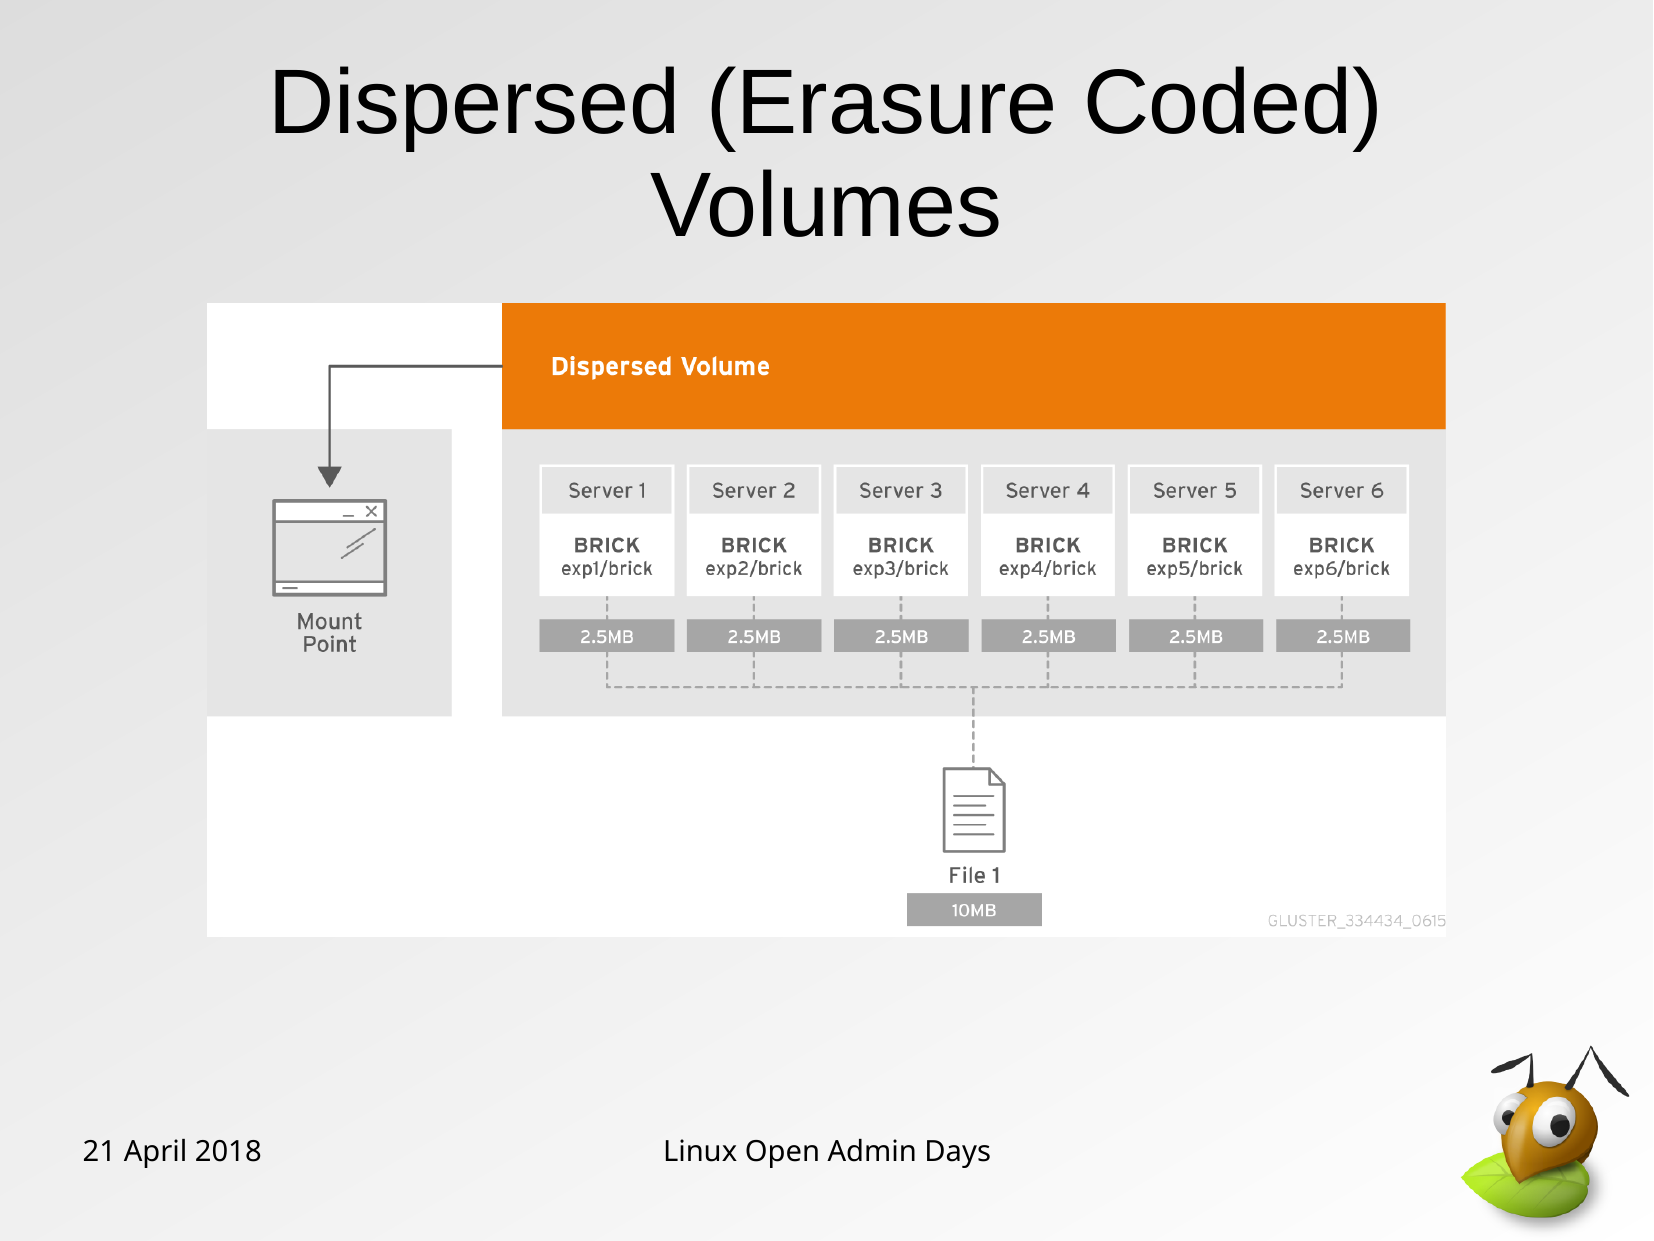

# Dispersed (Erasure Coded) Volumes
21 April 2018
Linux Open Admin Days